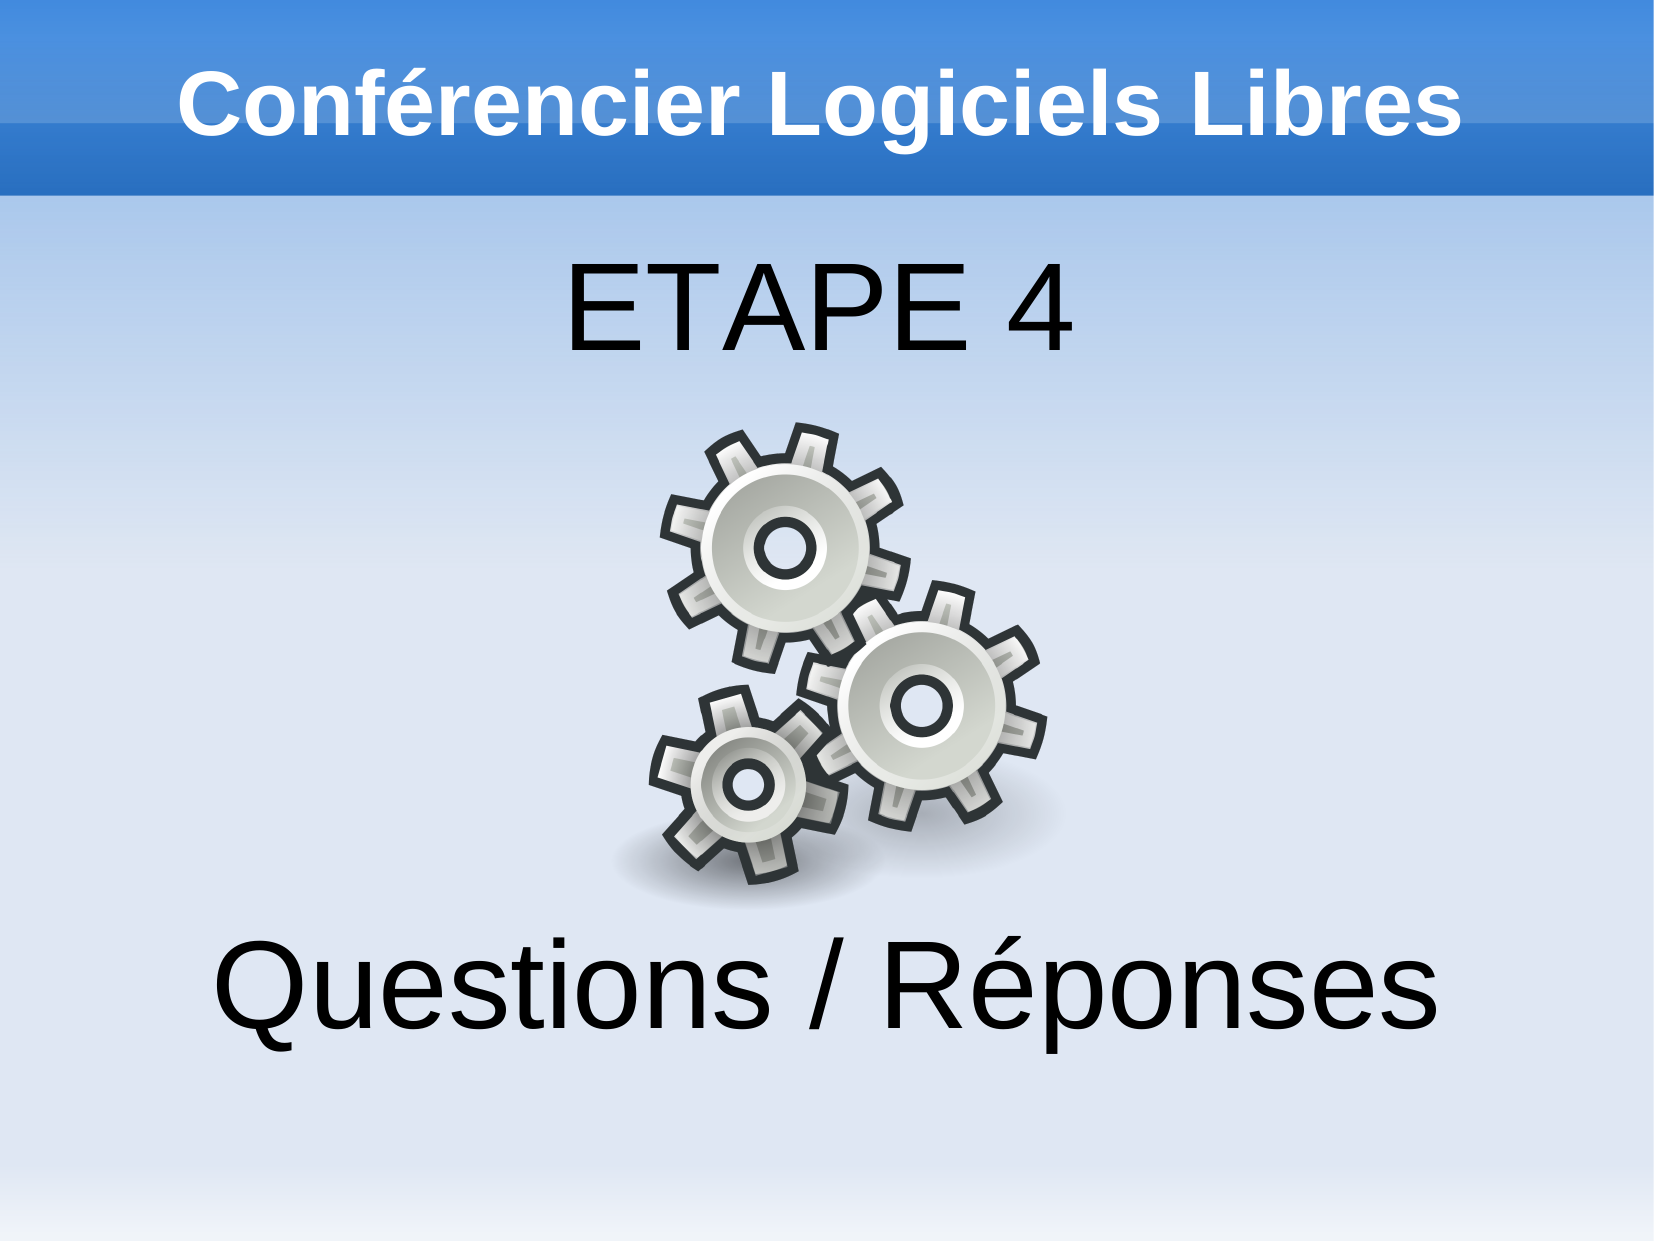

# Conférencier Logiciels Libres
ETAPE 4
Questions / Réponses